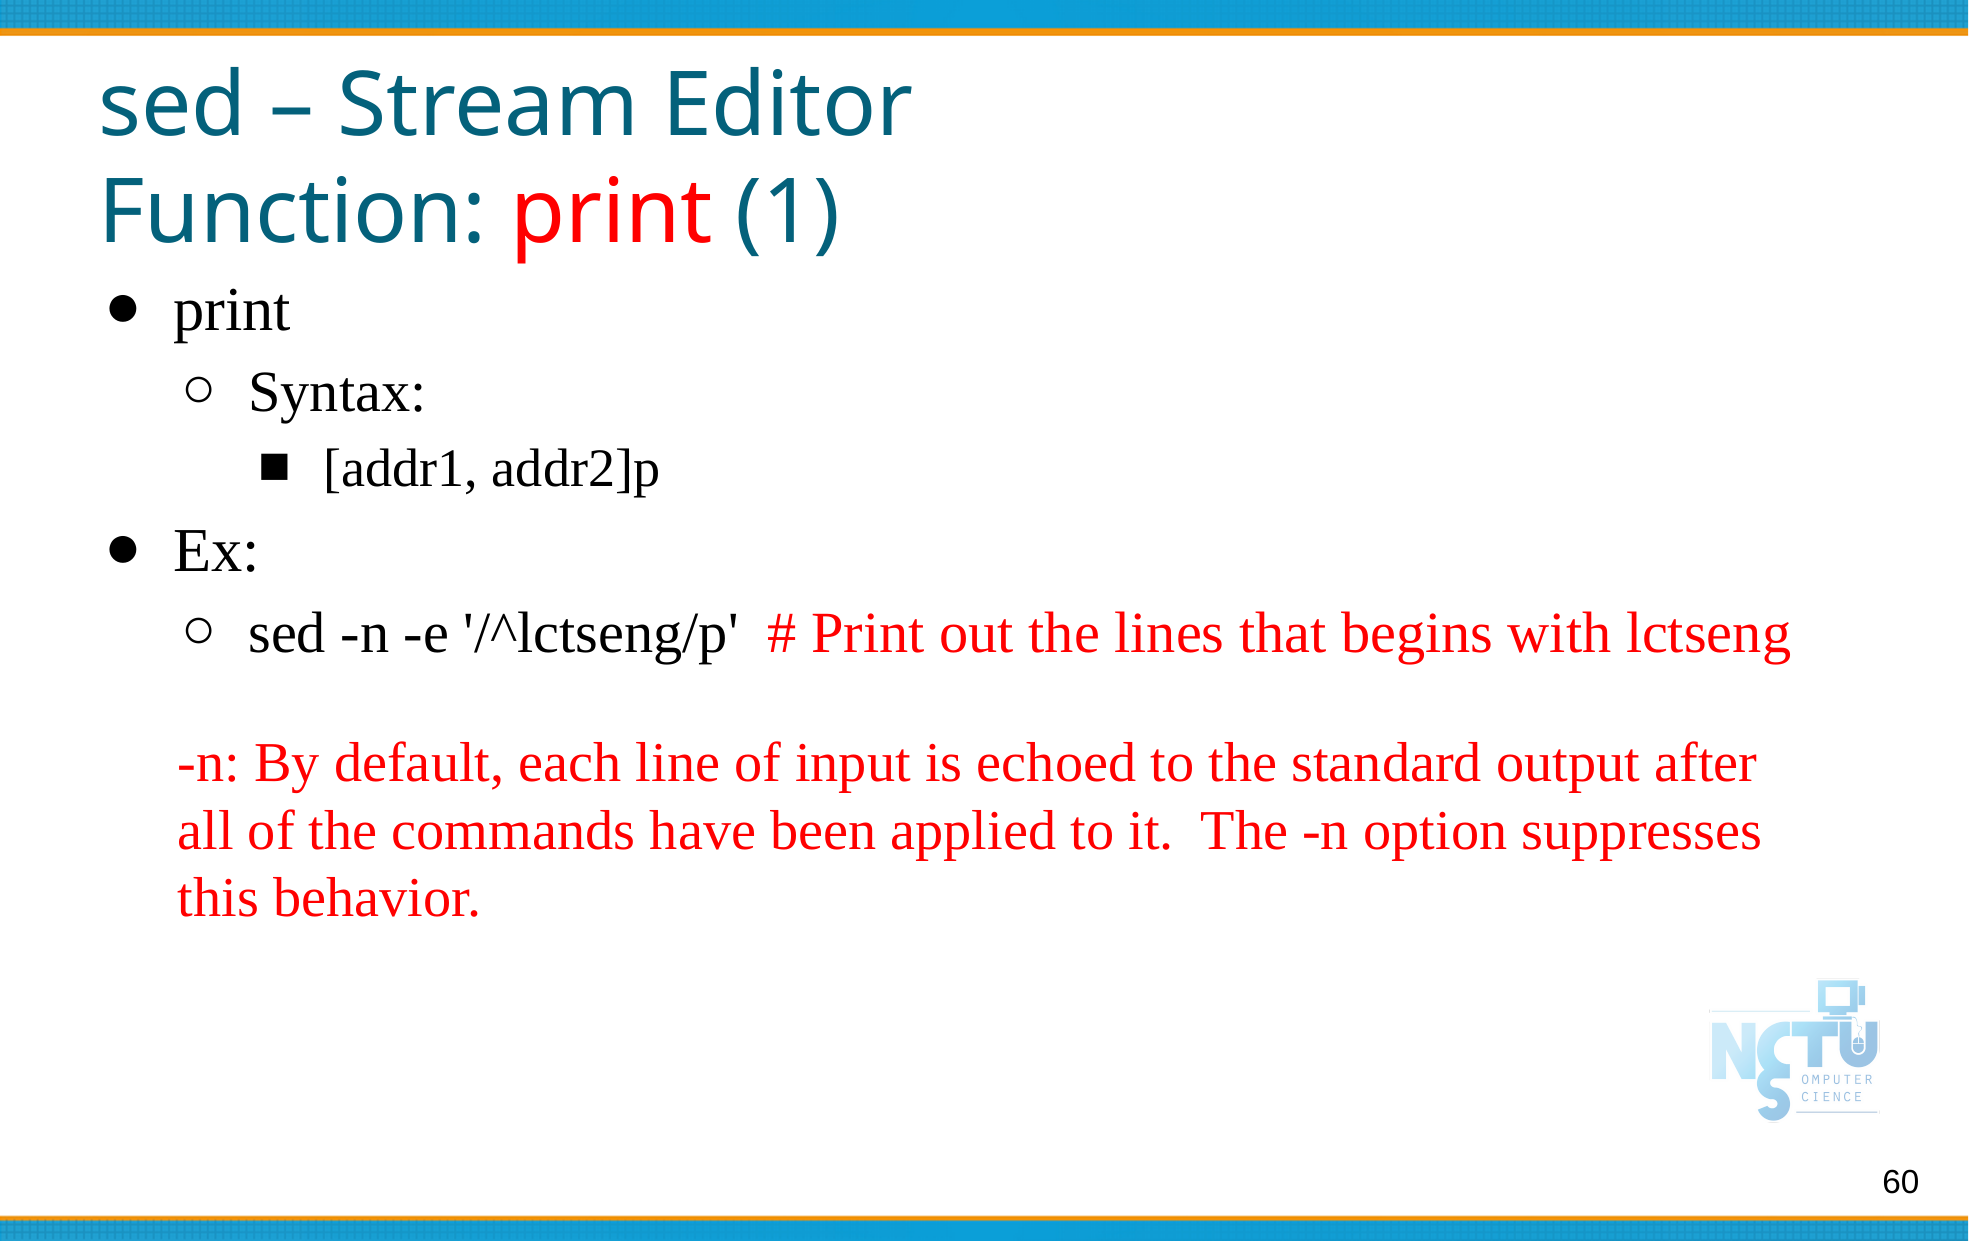

# sed – Stream Editor Function: print (1)
print
Syntax:
[addr1, addr2]p
Ex:
sed -n -e '/^lctseng/p' # Print out the lines that begins with lctseng
-n: By default, each line of input is echoed to the standard output after all of the commands have been applied to it. The -n option suppresses this behavior.